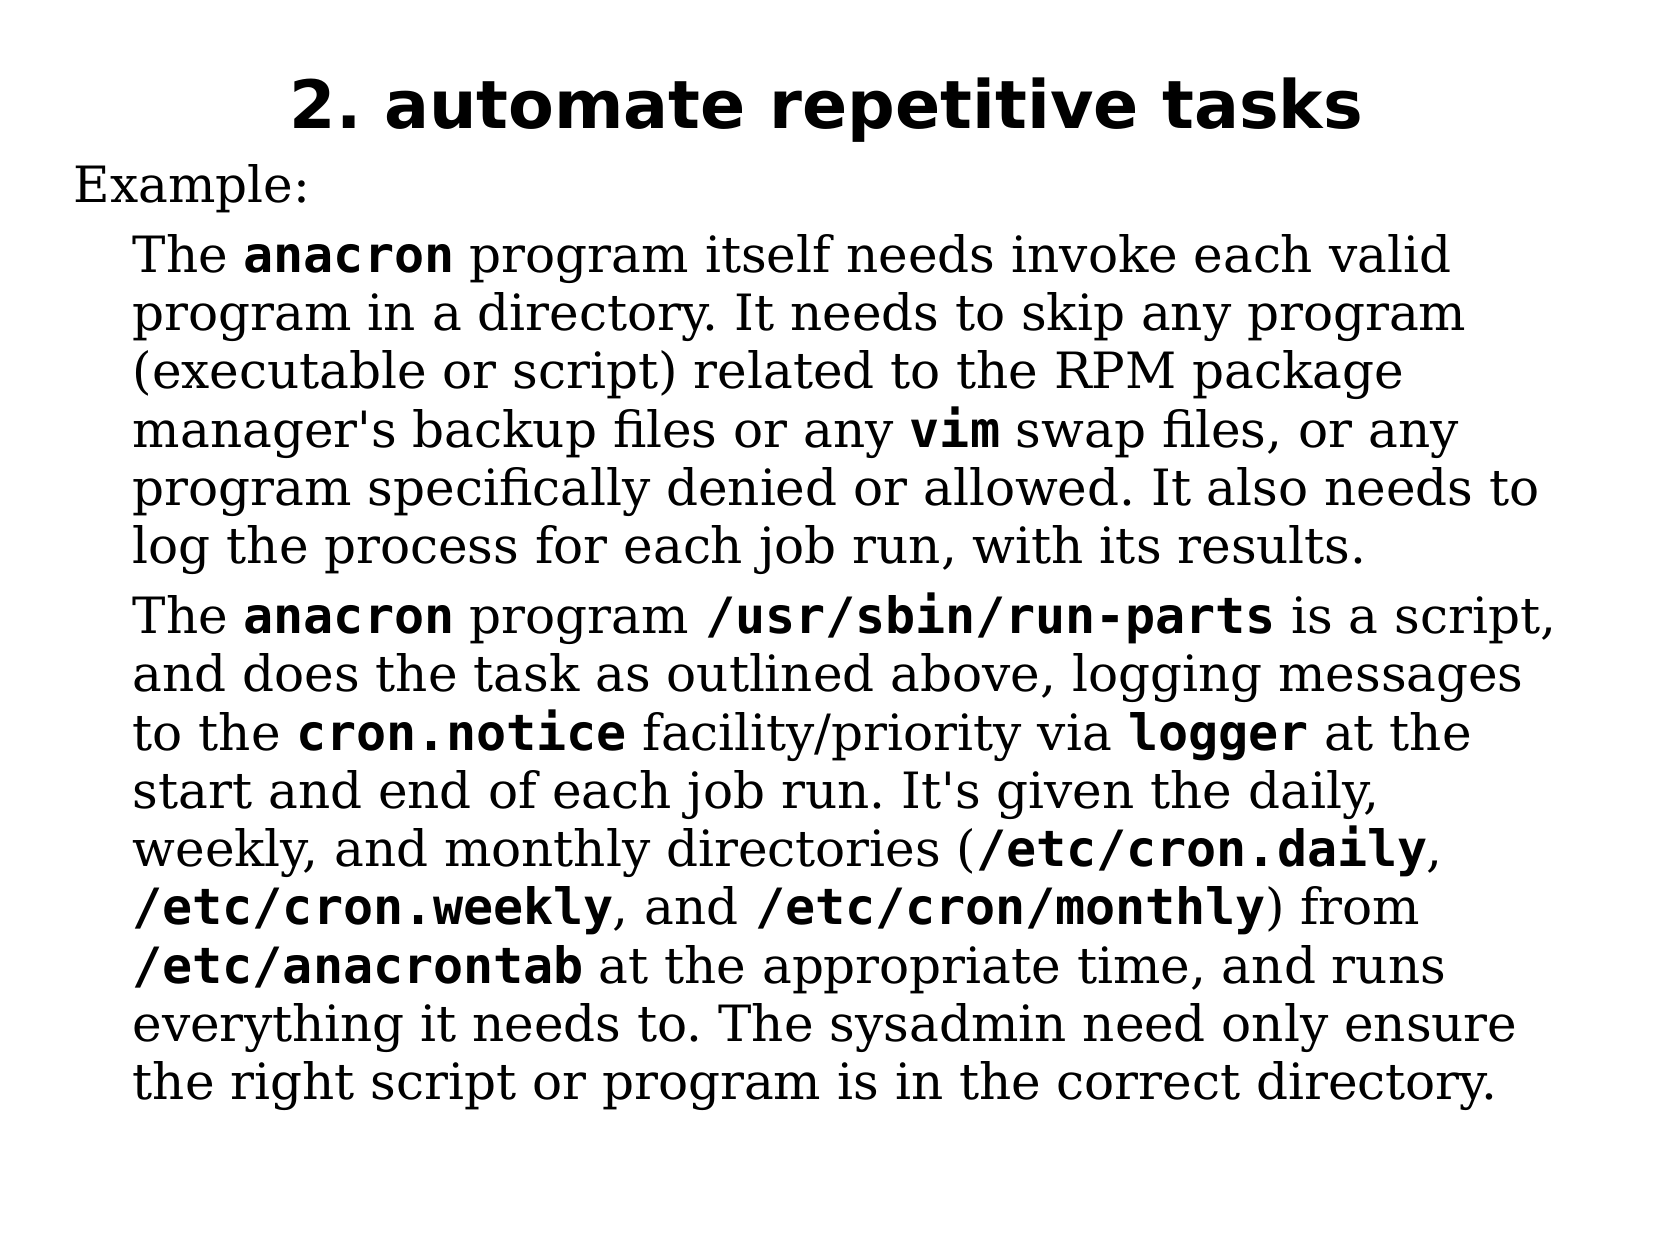

2. automate repetitive tasks
Example:
The anacron program itself needs invoke each valid program in a directory. It needs to skip any program (executable or script) related to the RPM package manager's backup files or any vim swap files, or any program specifically denied or allowed. It also needs to log the process for each job run, with its results.
The anacron program /usr/sbin/run-parts is a script, and does the task as outlined above, logging messages to the cron.notice facility/priority via logger at the start and end of each job run. It's given the daily, weekly, and monthly directories (/etc/cron.daily, /etc/cron.weekly, and /etc/cron/monthly) from /etc/anacrontab at the appropriate time, and runs everything it needs to. The sysadmin need only ensure the right script or program is in the correct directory.